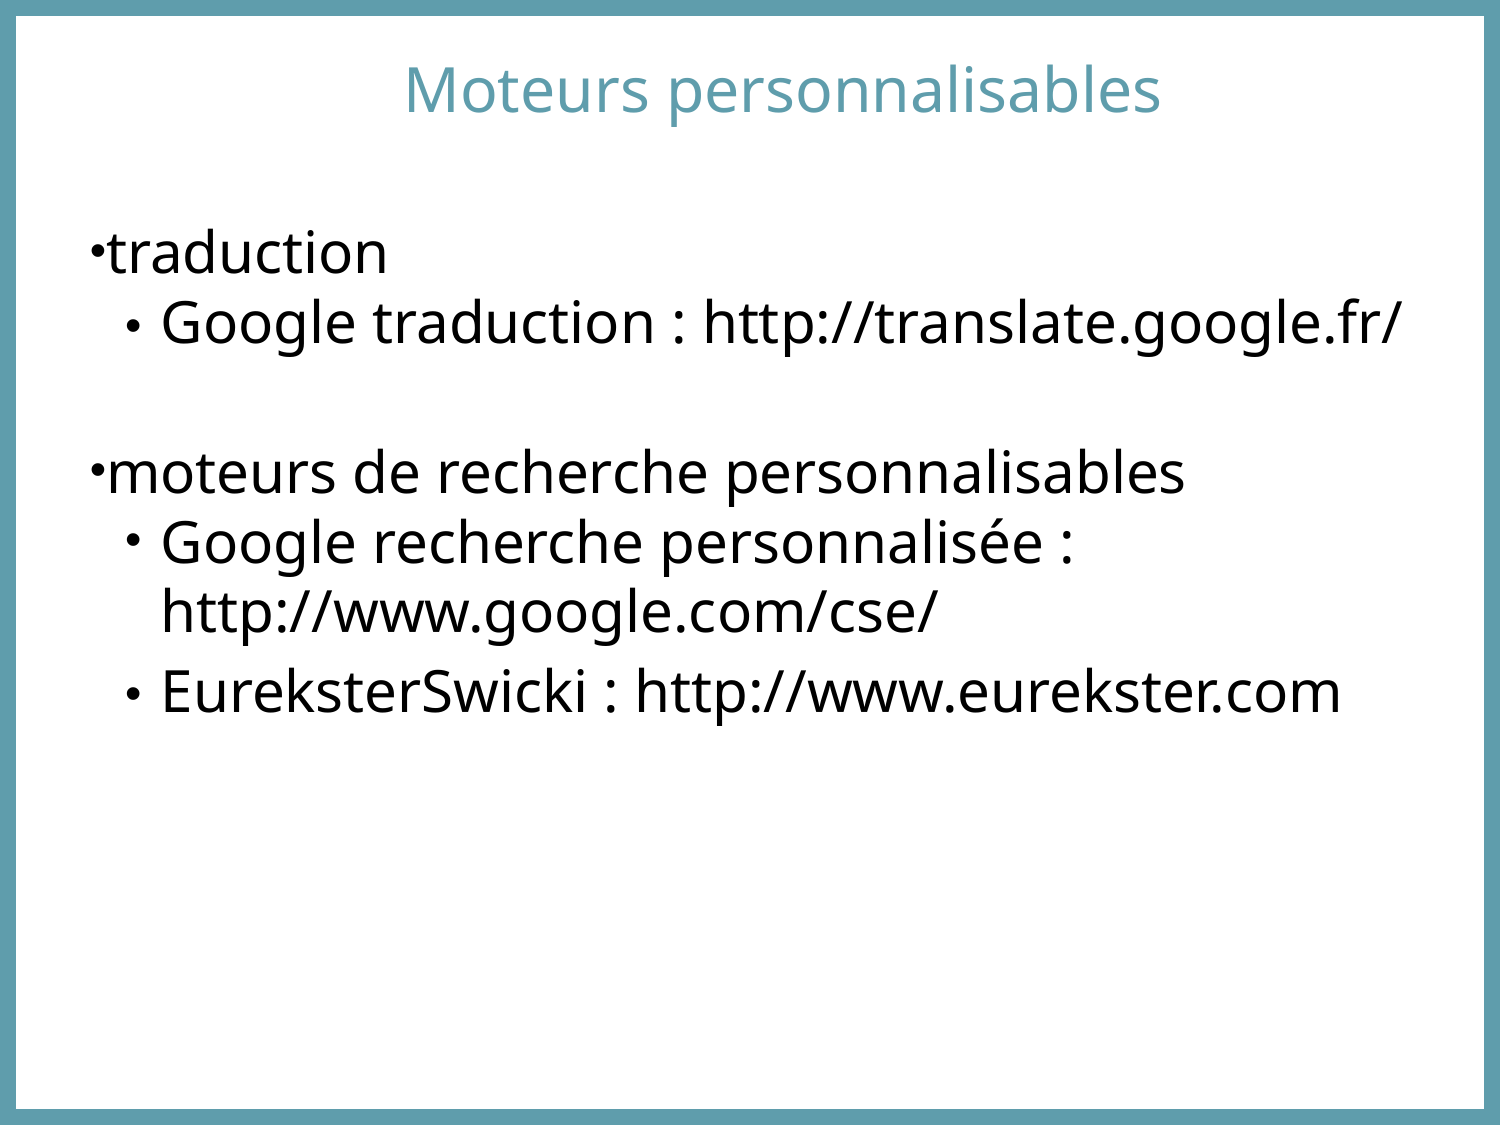

Moteurs personnalisables
traduction
Google traduction : http://translate.google.fr/
moteurs de recherche personnalisables
Google recherche personnalisée : http://www.google.com/cse/
EureksterSwicki : http://www.eurekster.com